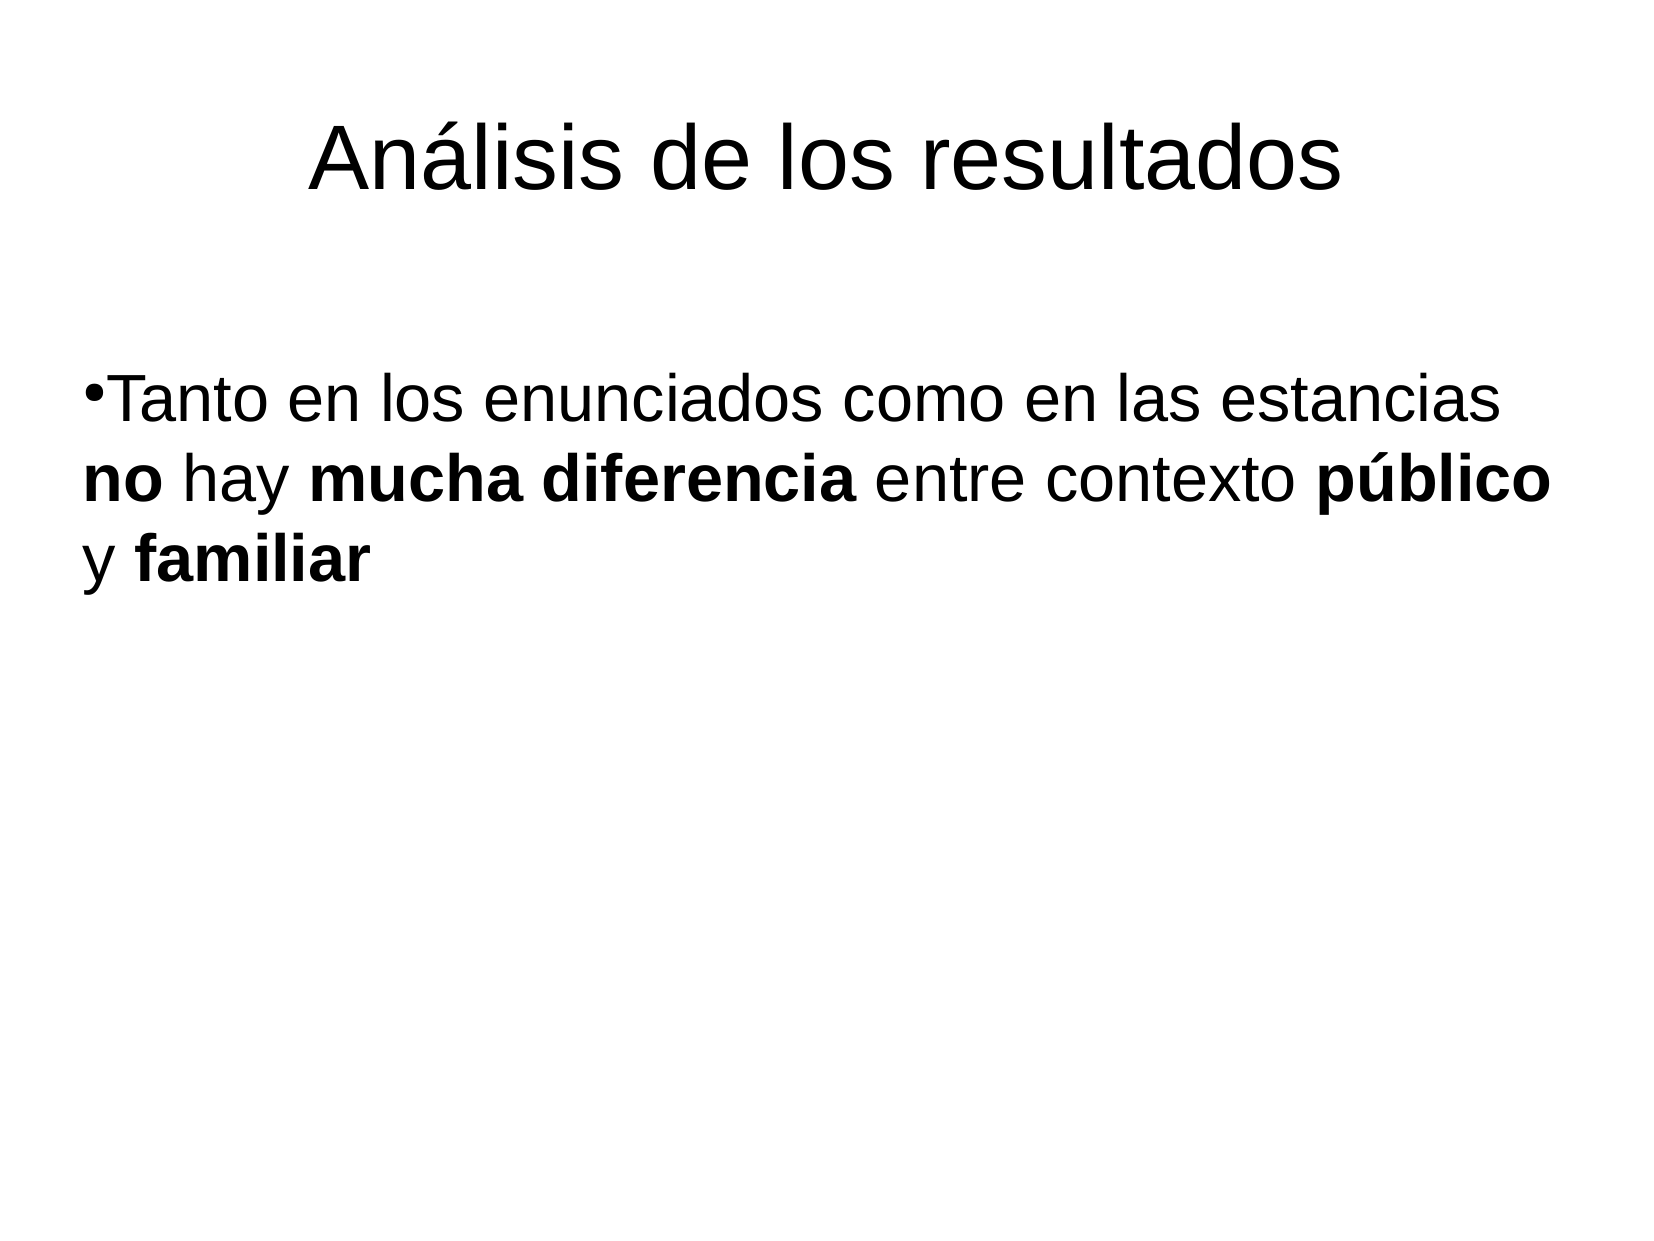

# Análisis de los resultados
Tanto en los enunciados como en las estancias no hay mucha diferencia entre contexto público y familiar